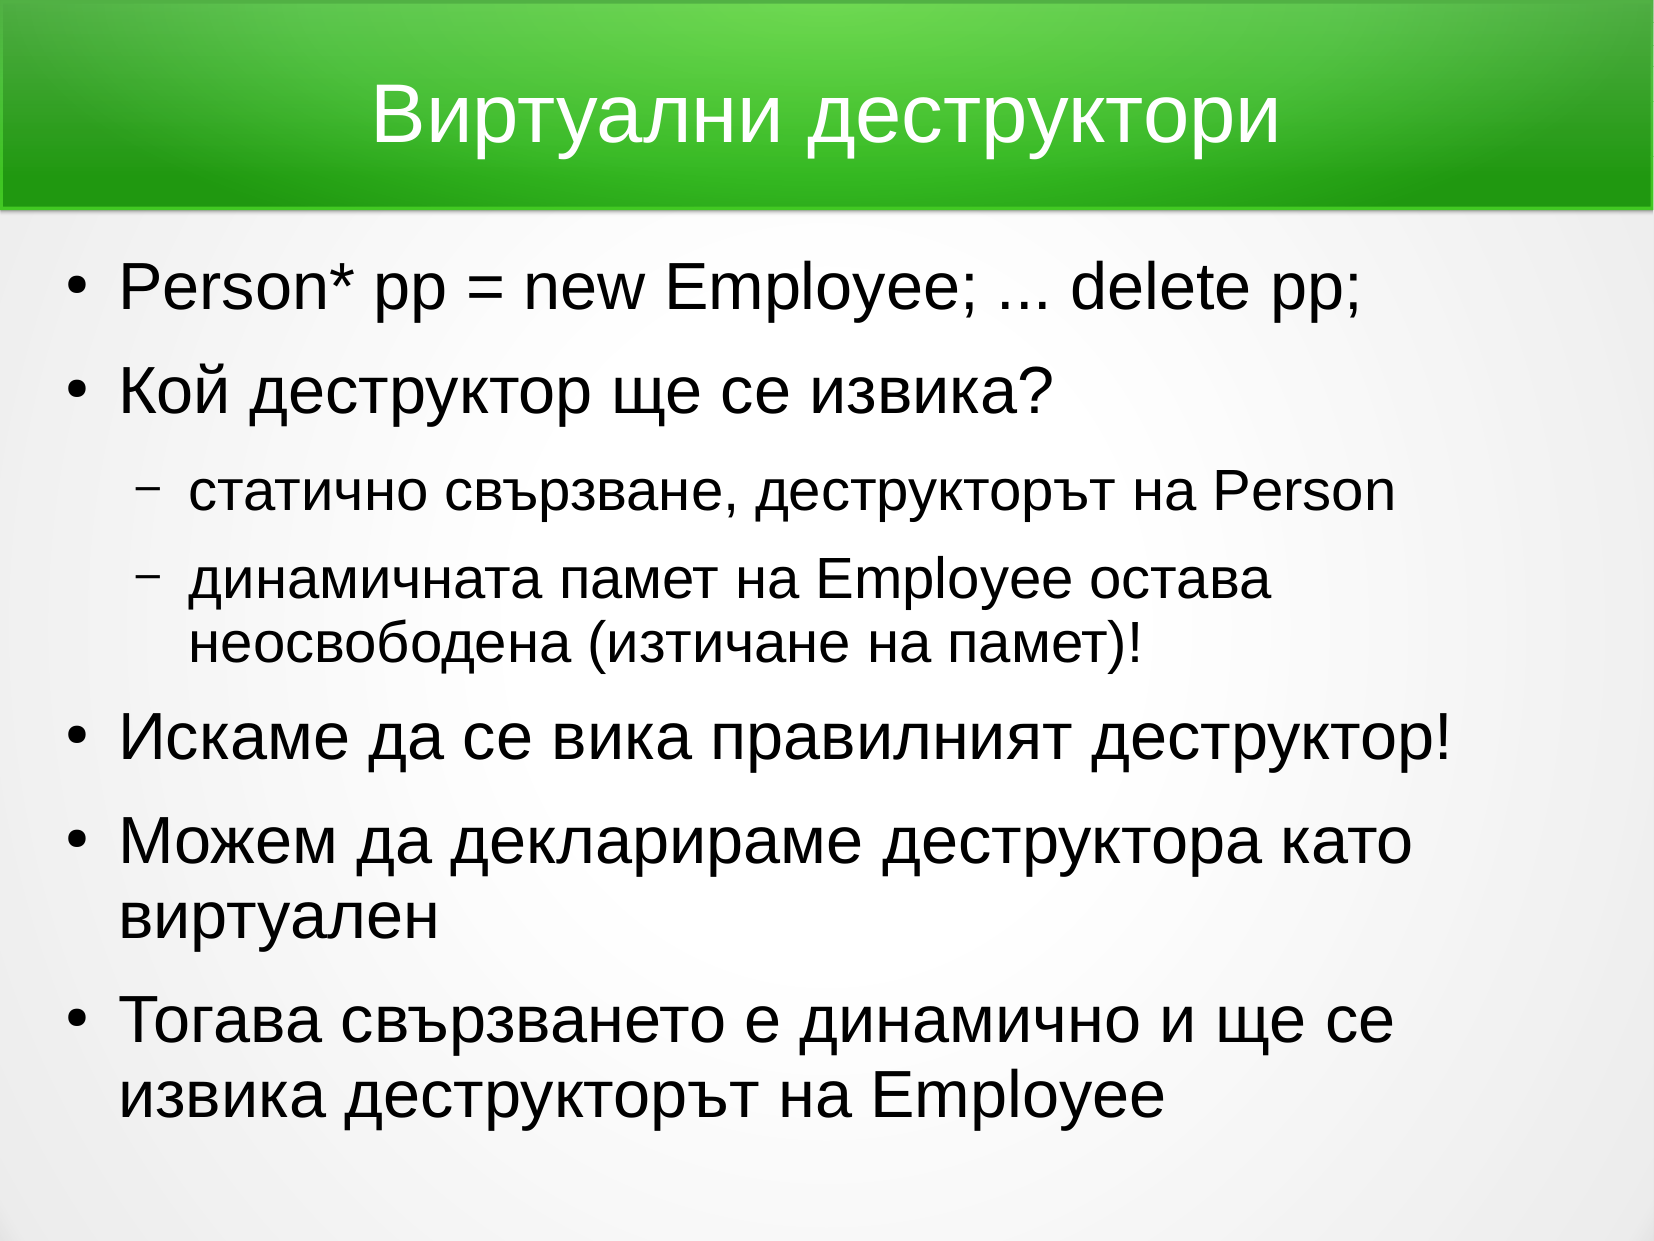

# Виртуални деструктори
Person* pp = new Employee; ... delete pp;
Кой деструктор ще се извика?
статично свързване, деструкторът на Person
динамичната памет на Employee остава неосвободена (изтичане на памет)!
Искаме да се вика правилният деструктор!
Можем да декларираме деструктора като виртуален
Тогава свързването е динамично и ще се извика деструкторът на Employee